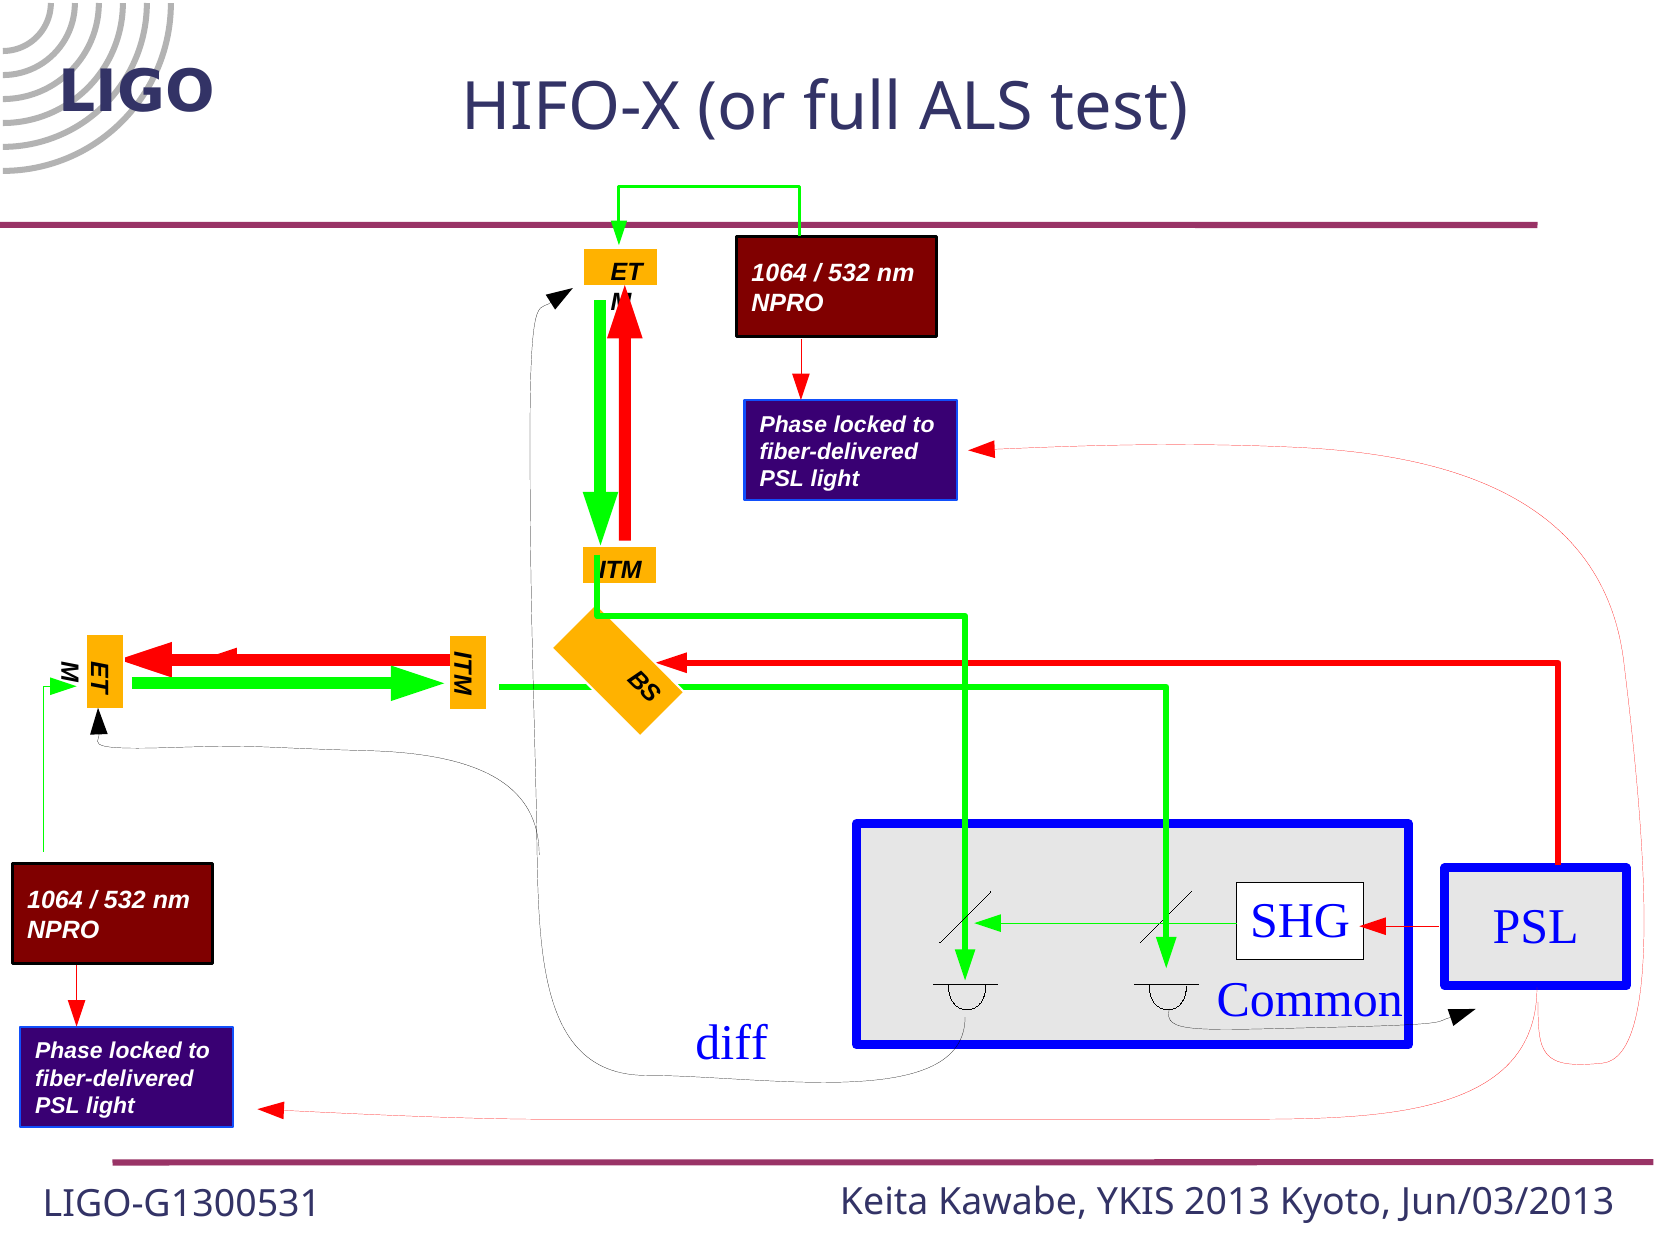

# HIFO-X (or full ALS test)
ETM
1064 / 532 nm NPRO
Phase locked to fiber-delivered PSL light
ITM
BS
ETM
ITM
1064 / 532 nm NPRO
PSL
SHG
Common
diff
Phase locked to fiber-delivered PSL light